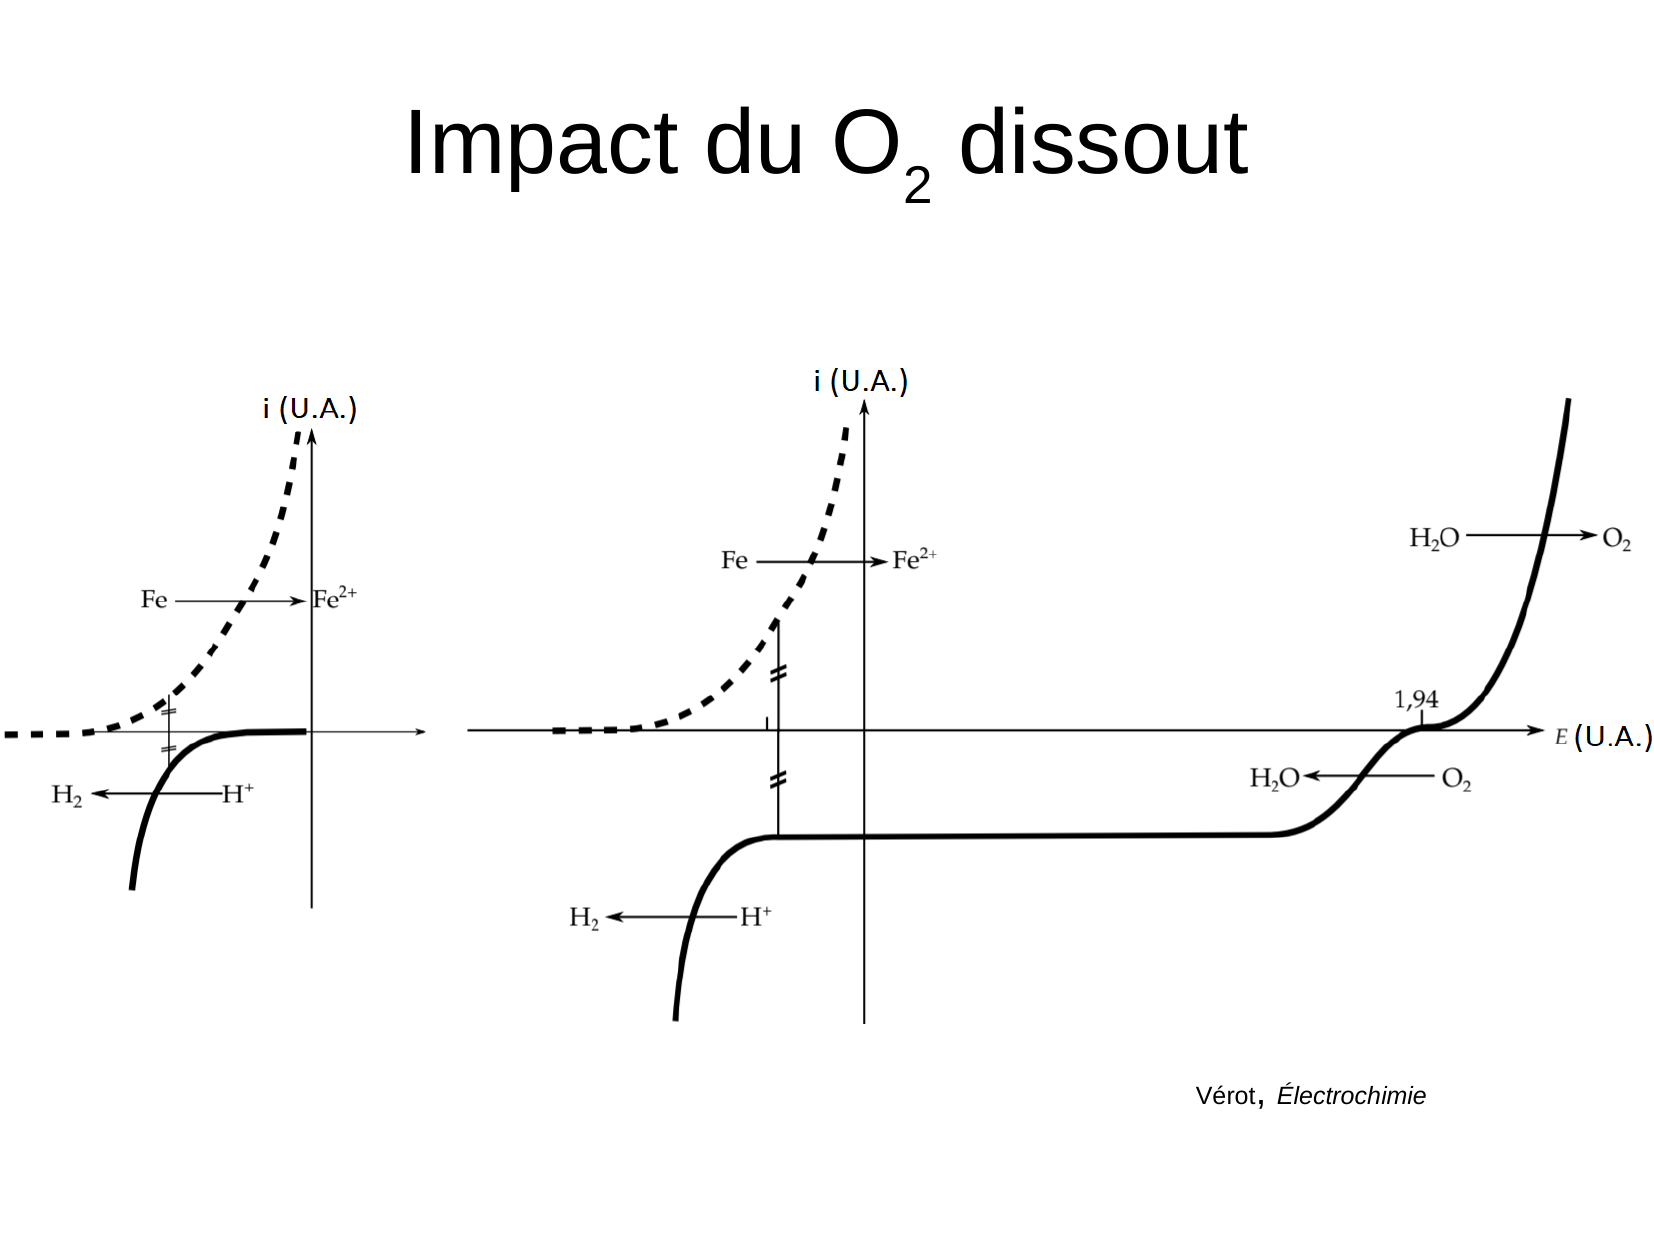

# Impact du O2 dissout
Vérot, Électrochimie